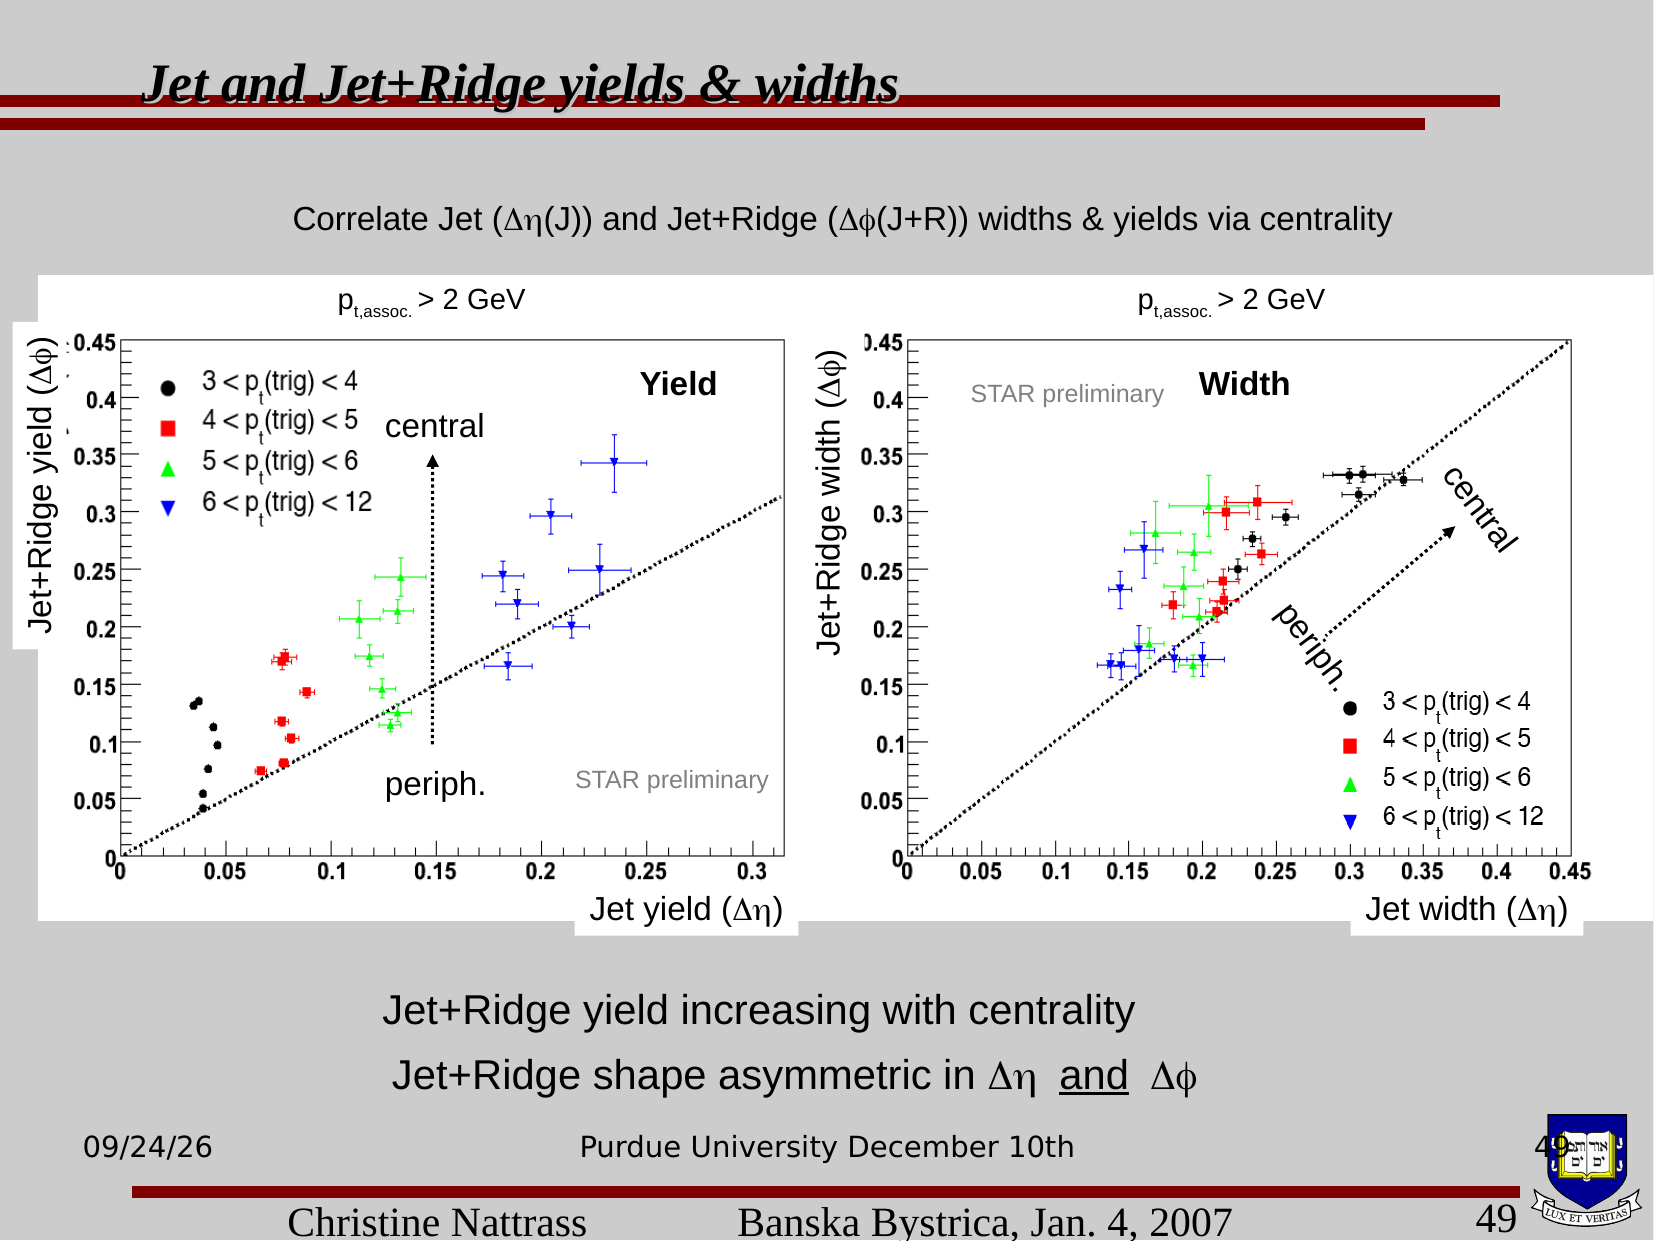

# Jet and Jet+Ridge yields & widths
Correlate Jet ((J)) and Jet+Ridge ((J+R)) widths & yields via centrality
pt,assoc. > 2 GeV
pt,assoc. > 2 GeV
Yield
Width
STAR preliminary
preliminary
central
periph.
Jet+Ridge yield ()‏
Jet+Ridge width ()‏
central
periph.
STAR preliminary
Jet yield ()‏
Jet width ()‏
 Jet+Ridge yield increasing with centrality
Jet+Ridge shape asymmetric in and
Purdue University December 10th
49